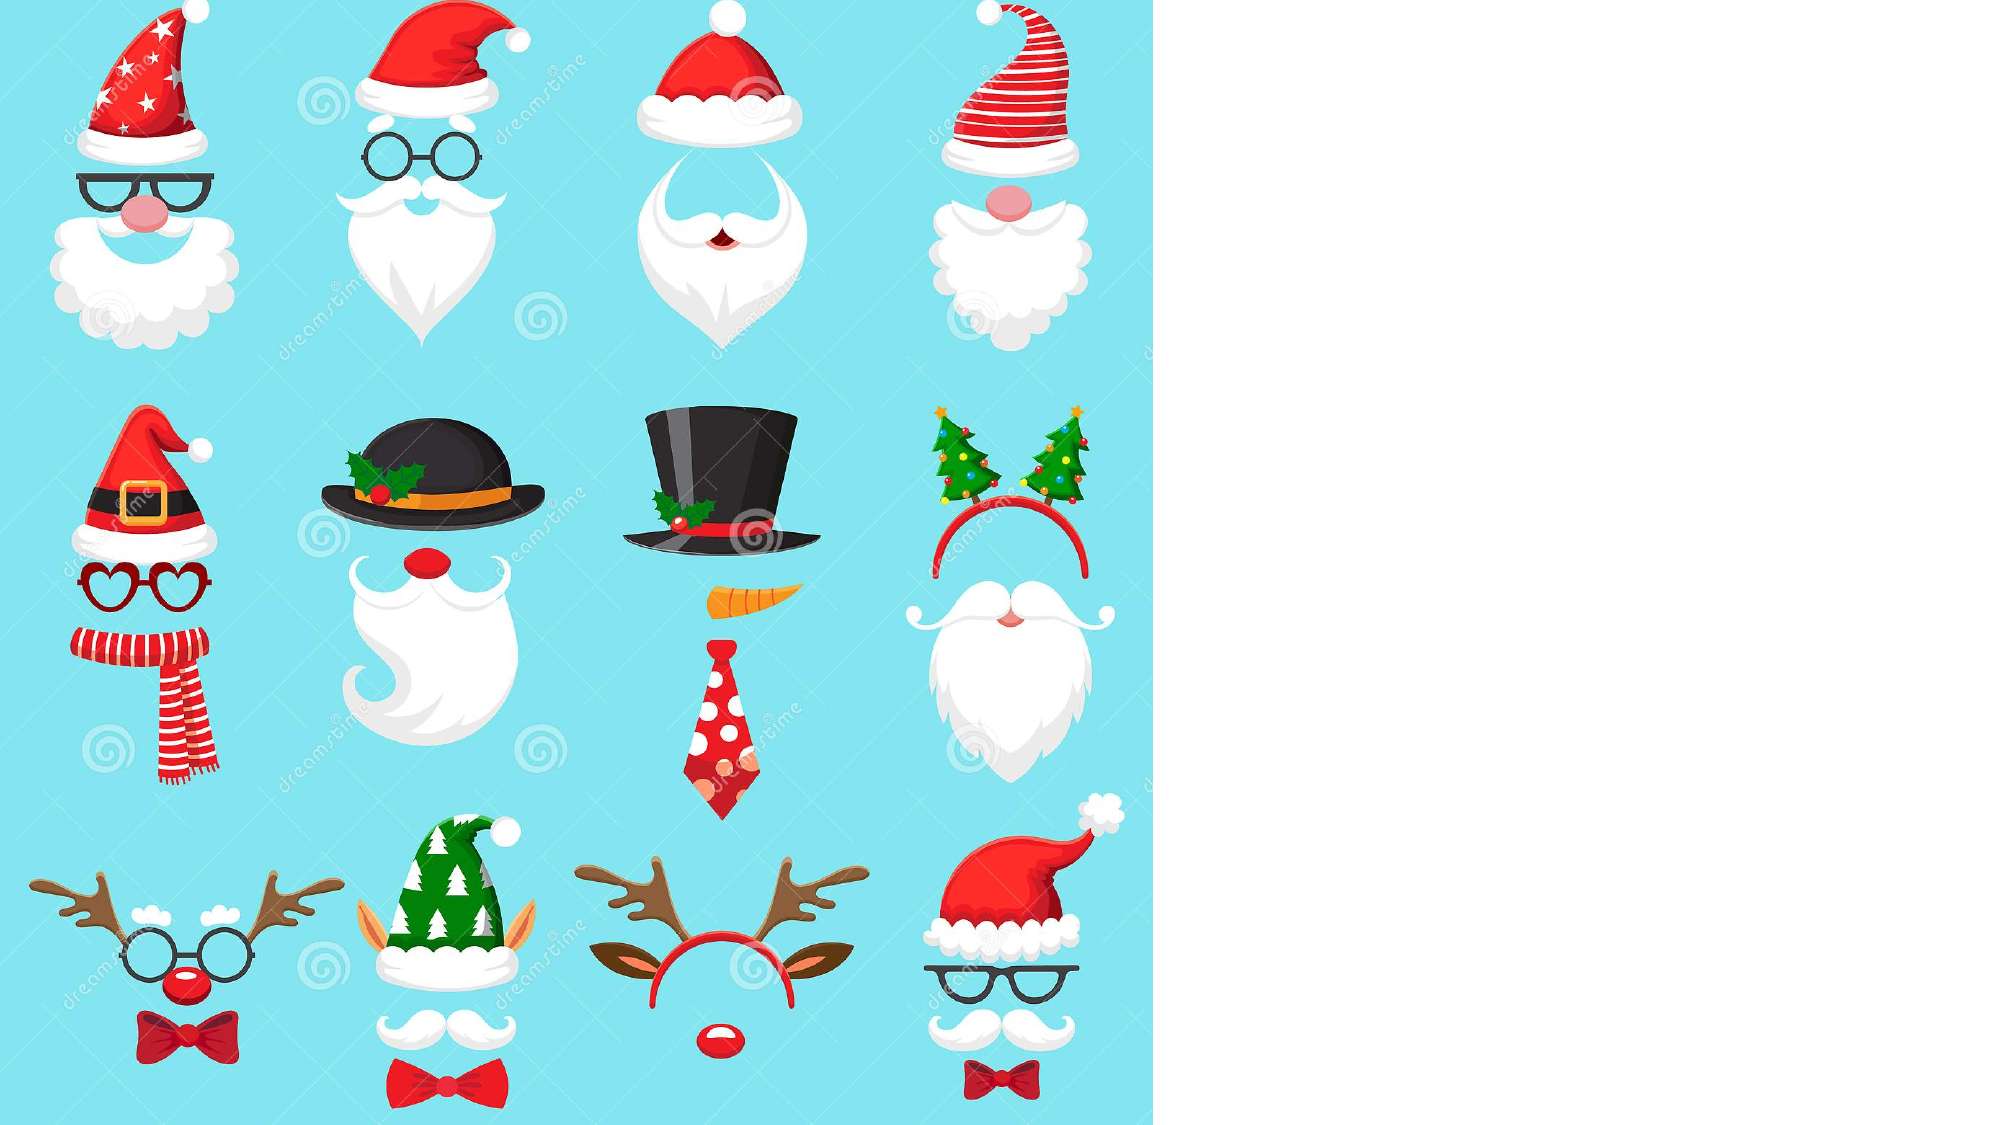

# GOTOVO SE TI PORAJA ŠE KAKŠNA IDEJA…
ZA KONEC ŠE ZAPLEŠI SKUPAJ Z BOŽIČKOM
https://www.youtube.com/watch?v=YY79ujqfsk8